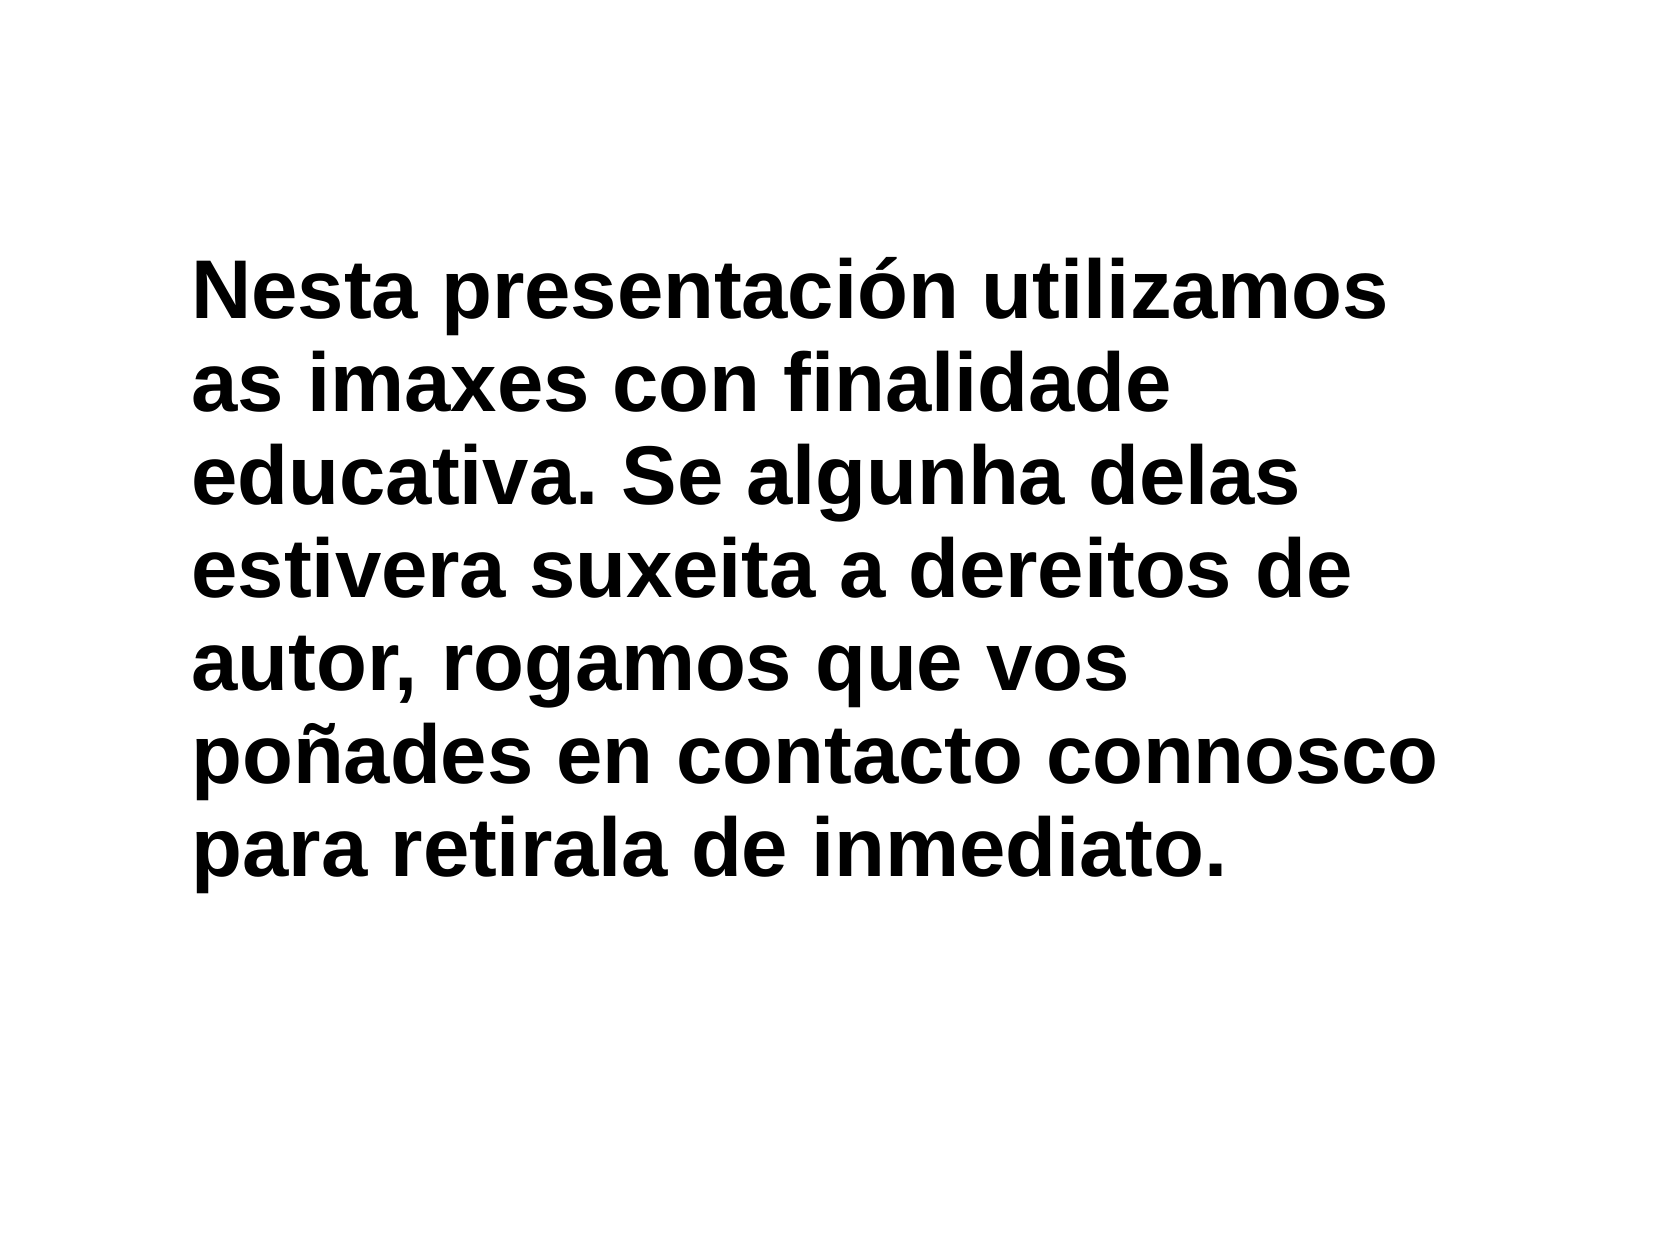

Nesta presentación utilizamos as imaxes con finalidade educativa. Se algunha delas estivera suxeita a dereitos de autor, rogamos que vos poñades en contacto connosco para retirala de inmediato.